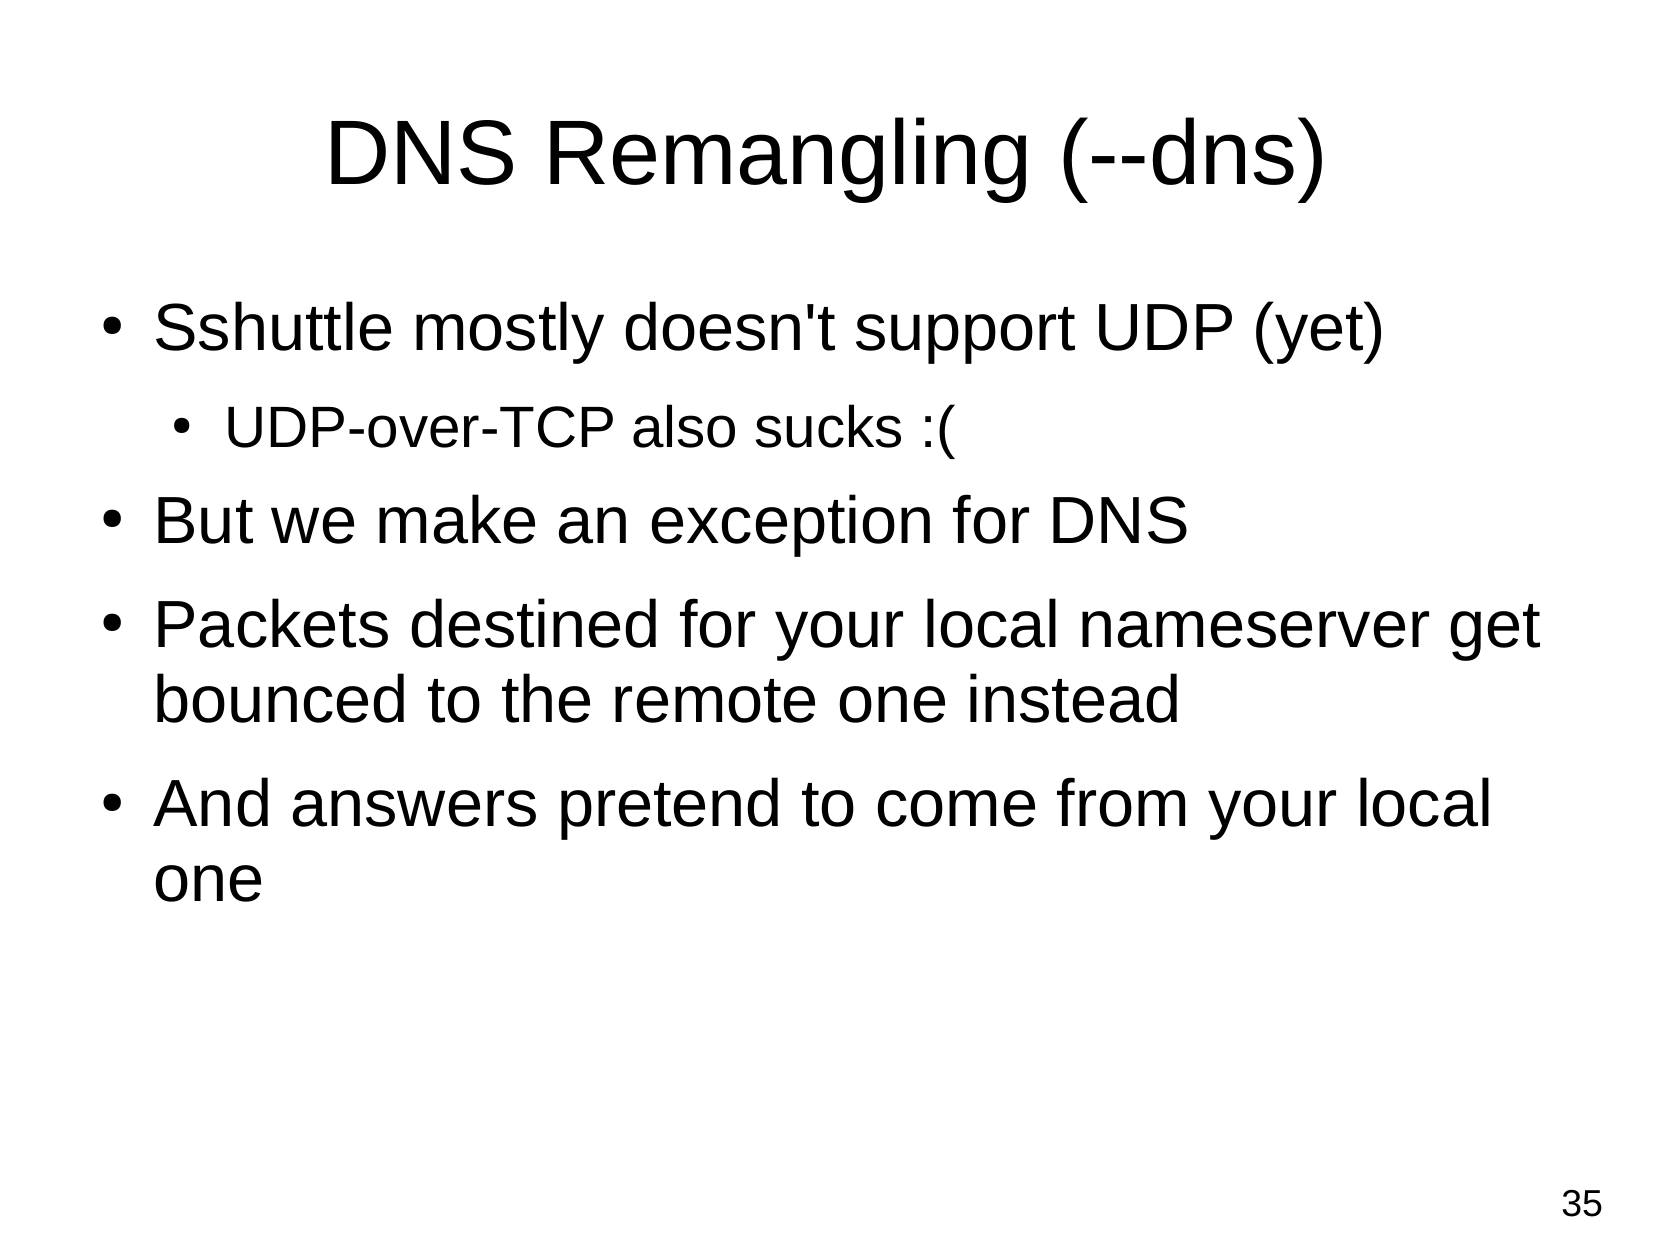

# DNS Remangling (--dns)
Sshuttle mostly doesn't support UDP (yet)
UDP-over-TCP also sucks :(
But we make an exception for DNS
Packets destined for your local nameserver get bounced to the remote one instead
And answers pretend to come from your local one
35